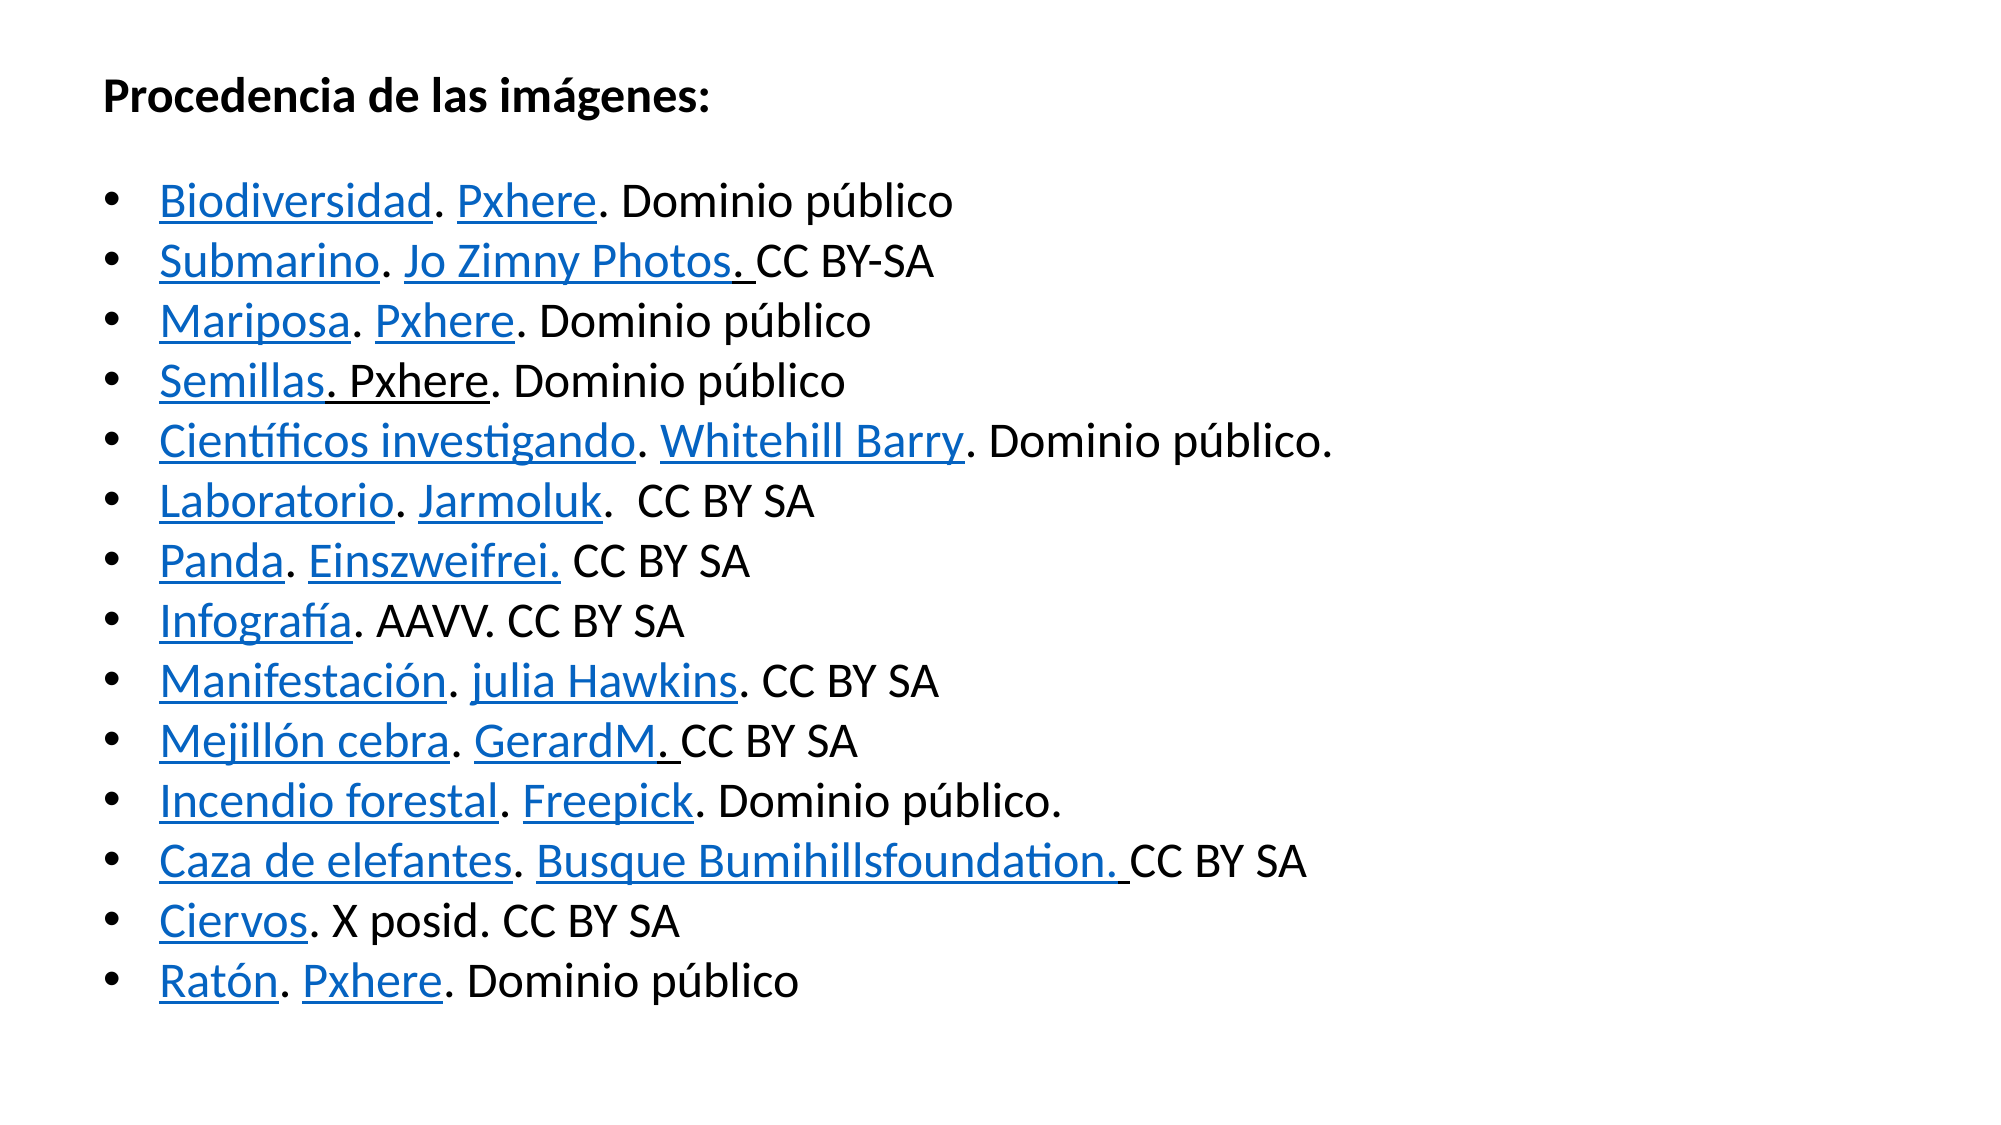

Procedencia de las imágenes:
Biodiversidad. Pxhere. Dominio público
Submarino. Jo Zimny Photos. CC BY-SA
Mariposa. Pxhere. Dominio público
Semillas. Pxhere. Dominio público
Científicos investigando. Whitehill Barry. Dominio público.
Laboratorio. Jarmoluk. CC BY SA
Panda. Einszweifrei. CC BY SA
Infografía. AAVV. CC BY SA
Manifestación. julia Hawkins. CC BY SA
Mejillón cebra. GerardM. CC BY SA
Incendio forestal. Freepick. Dominio público.
Caza de elefantes. Busque Bumihillsfoundation. CC BY SA
Ciervos. X posid. CC BY SA
Ratón. Pxhere. Dominio público